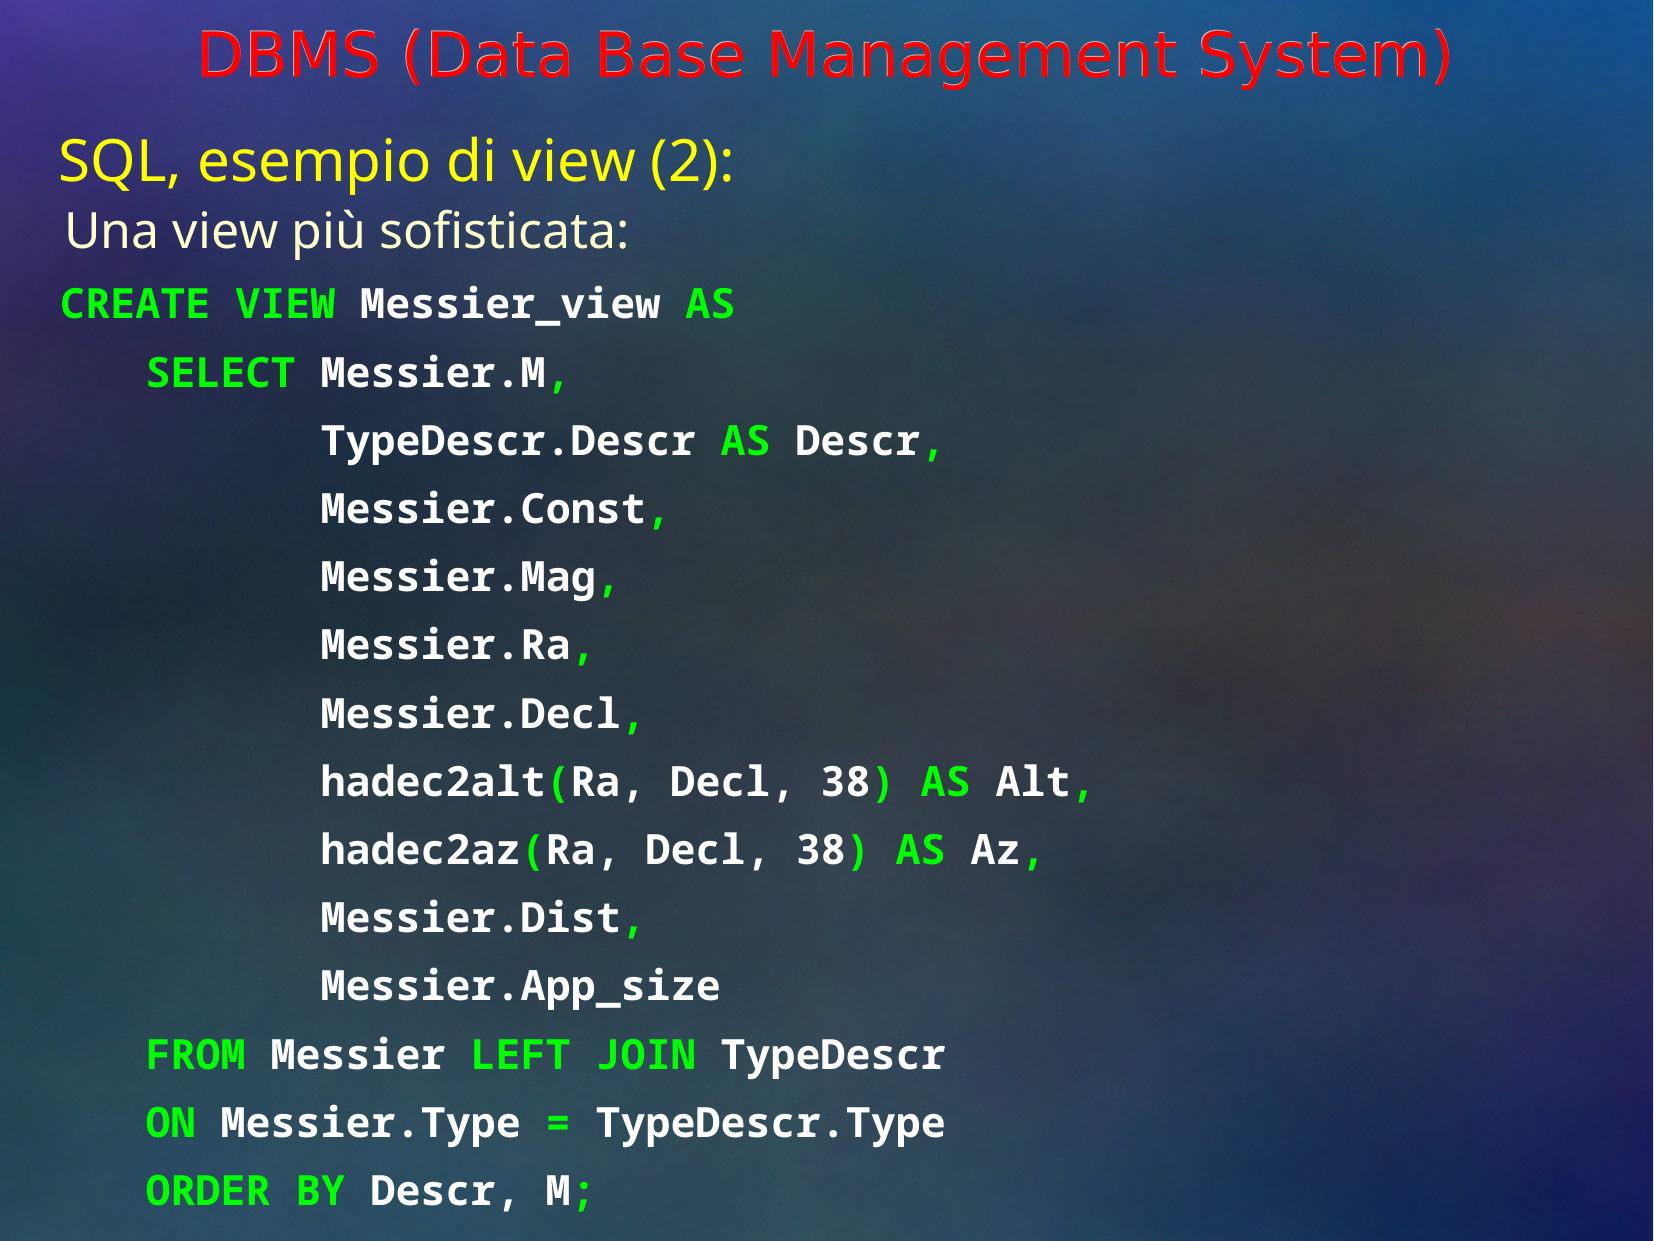

SQL, esempio di view (2):
Una view più sofisticata:
CREATE VIEW Messier_view AS
 SELECT Messier.M,
 TypeDescr.Descr AS Descr,
 Messier.Const,
 Messier.Mag,
 Messier.Ra,
 Messier.Decl,
 hadec2alt(Ra, Decl, 38) AS Alt,
 hadec2az(Ra, Decl, 38) AS Az,
 Messier.Dist,
 Messier.App_size
 FROM Messier LEFT JOIN TypeDescr
 ON Messier.Type = TypeDescr.Type
 ORDER BY Descr, M;
SELECT * FROM Messier_view;